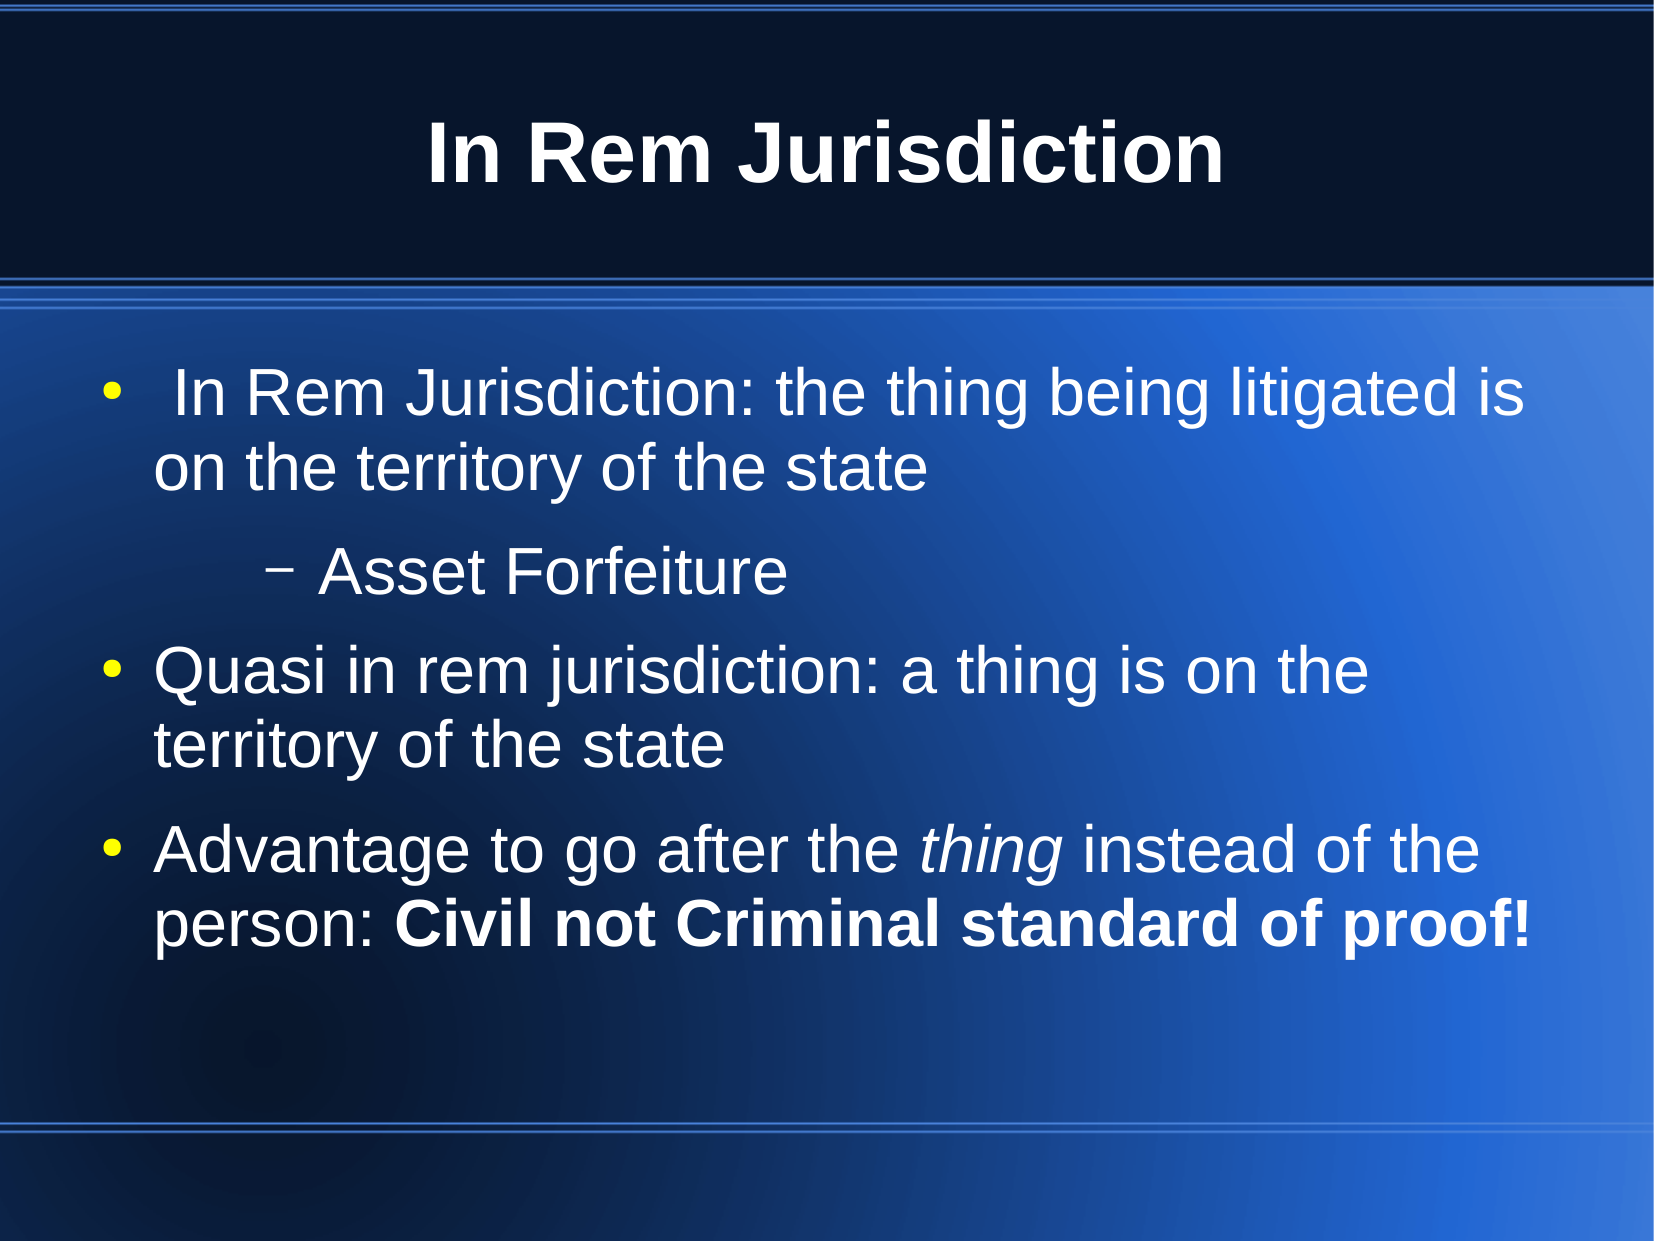

# In Rem Jurisdiction
 In Rem Jurisdiction: the thing being litigated is on the territory of the state
Asset Forfeiture
Quasi in rem jurisdiction: a thing is on the territory of the state
Advantage to go after the thing instead of the person: Civil not Criminal standard of proof!